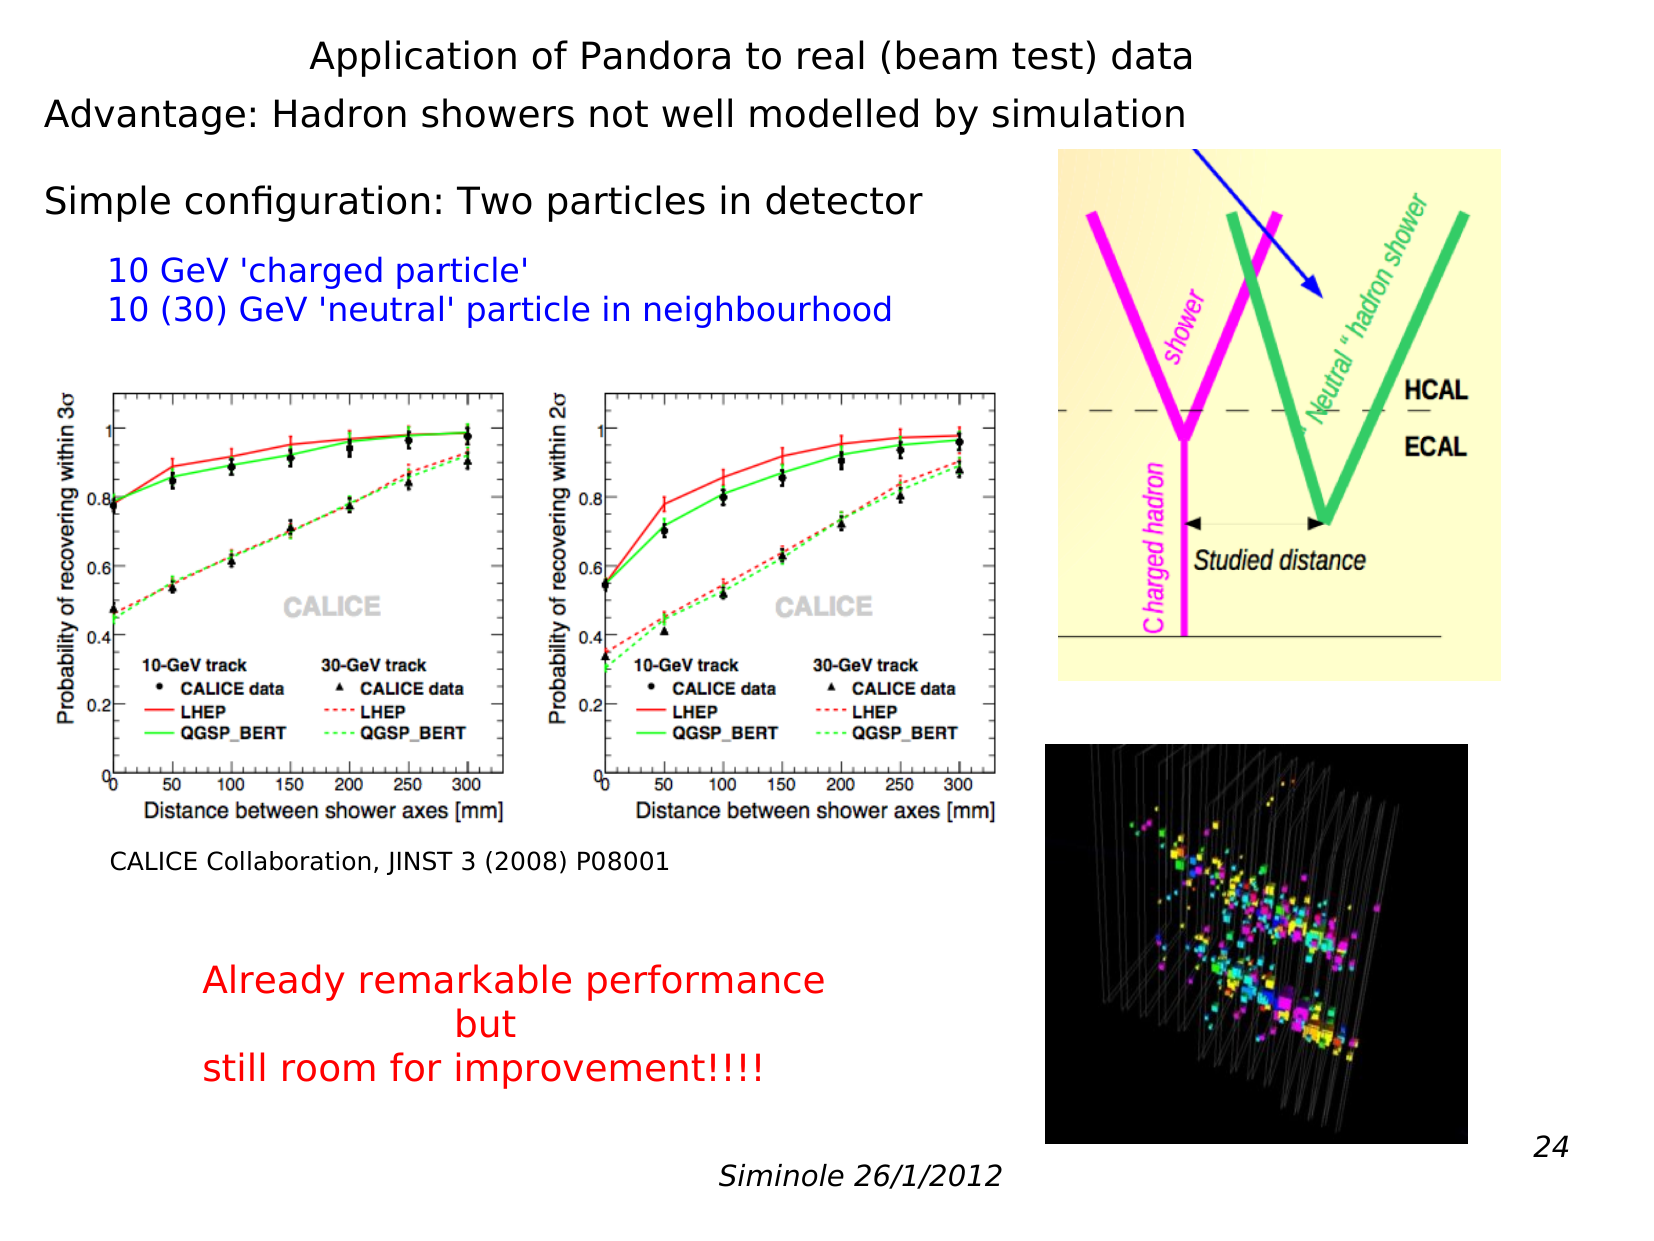

Application of Pandora to real (beam test) data
Advantage: Hadron showers not well modelled by simulation
Simple configuration: Two particles in detector
10 GeV 'charged particle'
10 (30) GeV 'neutral' particle in neighbourhood
CALICE Collaboration, JINST 3 (2008) P08001
Already remarkable performance
 but
still room for improvement!!!!
Comite d'evaluation
24